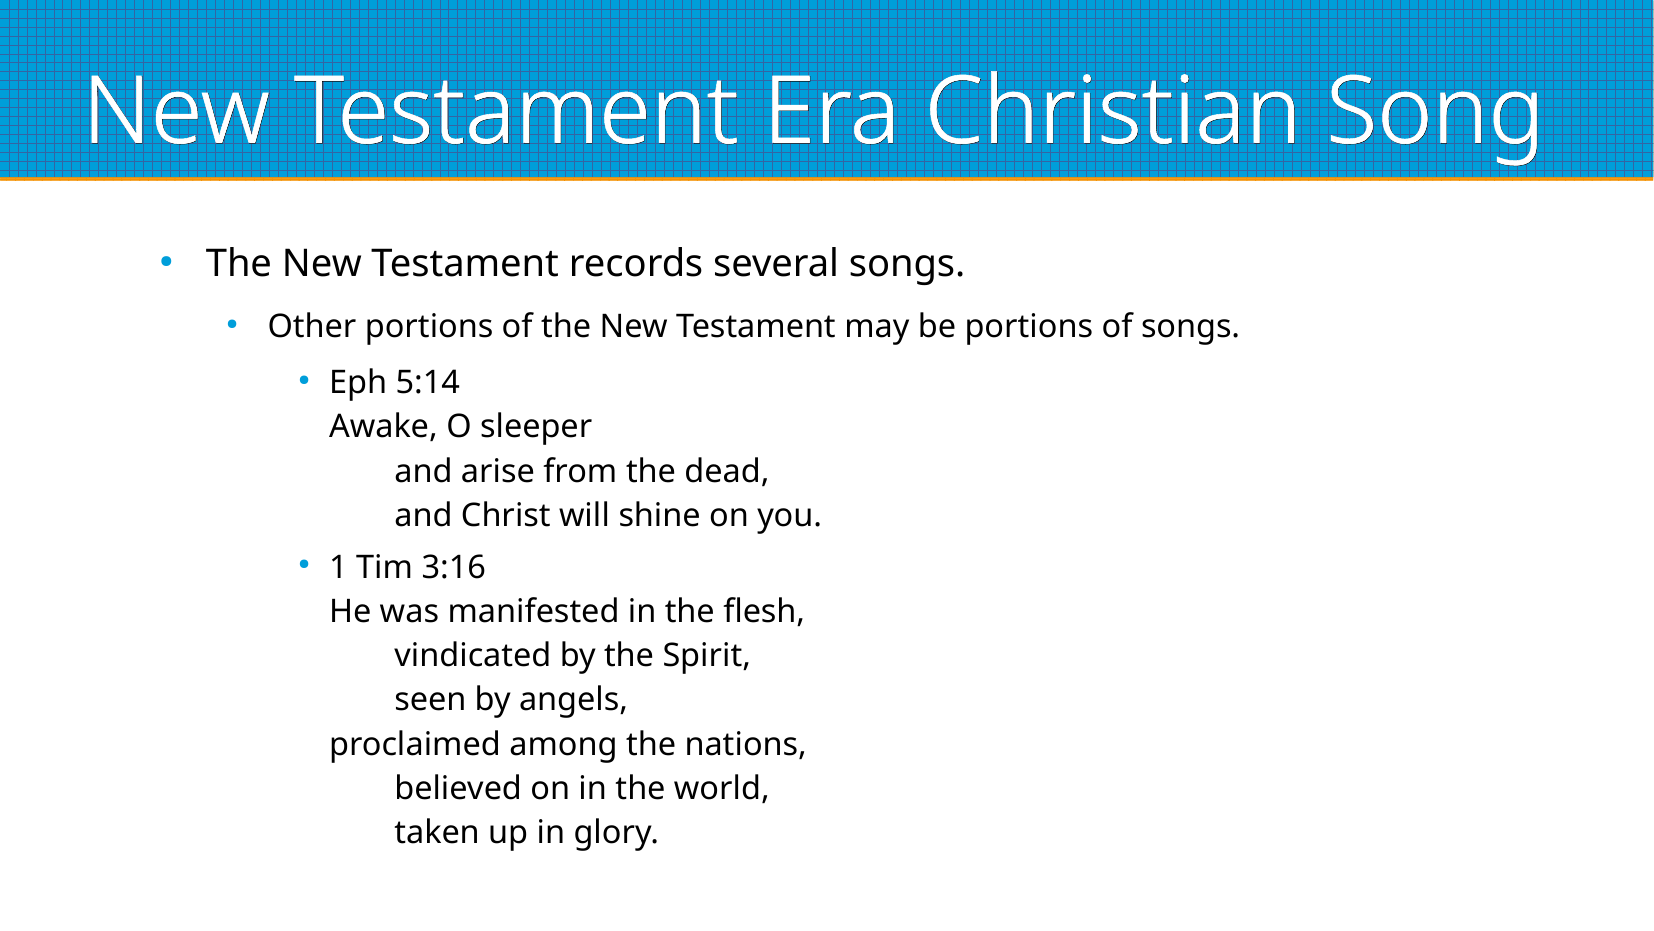

# New Testament Era Christian Song
The New Testament records several songs.
Other portions of the New Testament may be portions of songs.
Eph 5:14
Awake, O sleeper
	and arise from the dead,
		and Christ will shine on you.
1 Tim 3:16
He was manifested in the flesh,
	vindicated by the Spirit,
		seen by angels,
proclaimed among the nations,
	believed on in the world,
		taken up in glory.